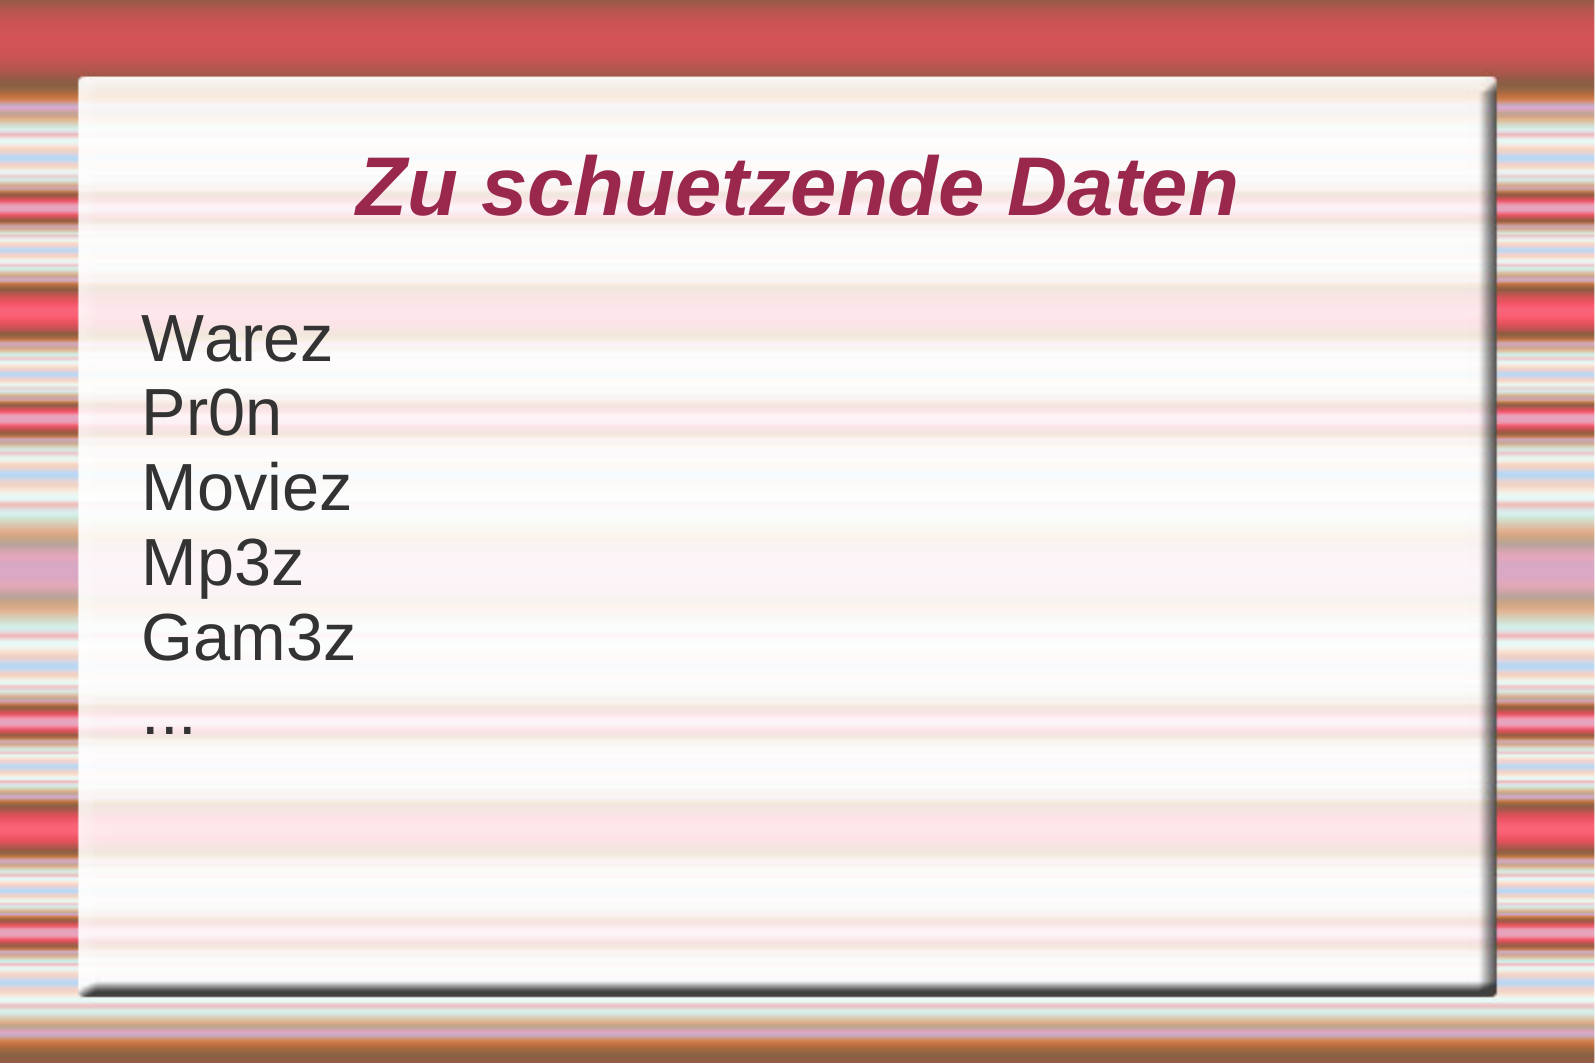

# Zu schuetzende Daten
Warez
Pr0n
Moviez
Mp3z
Gam3z
...